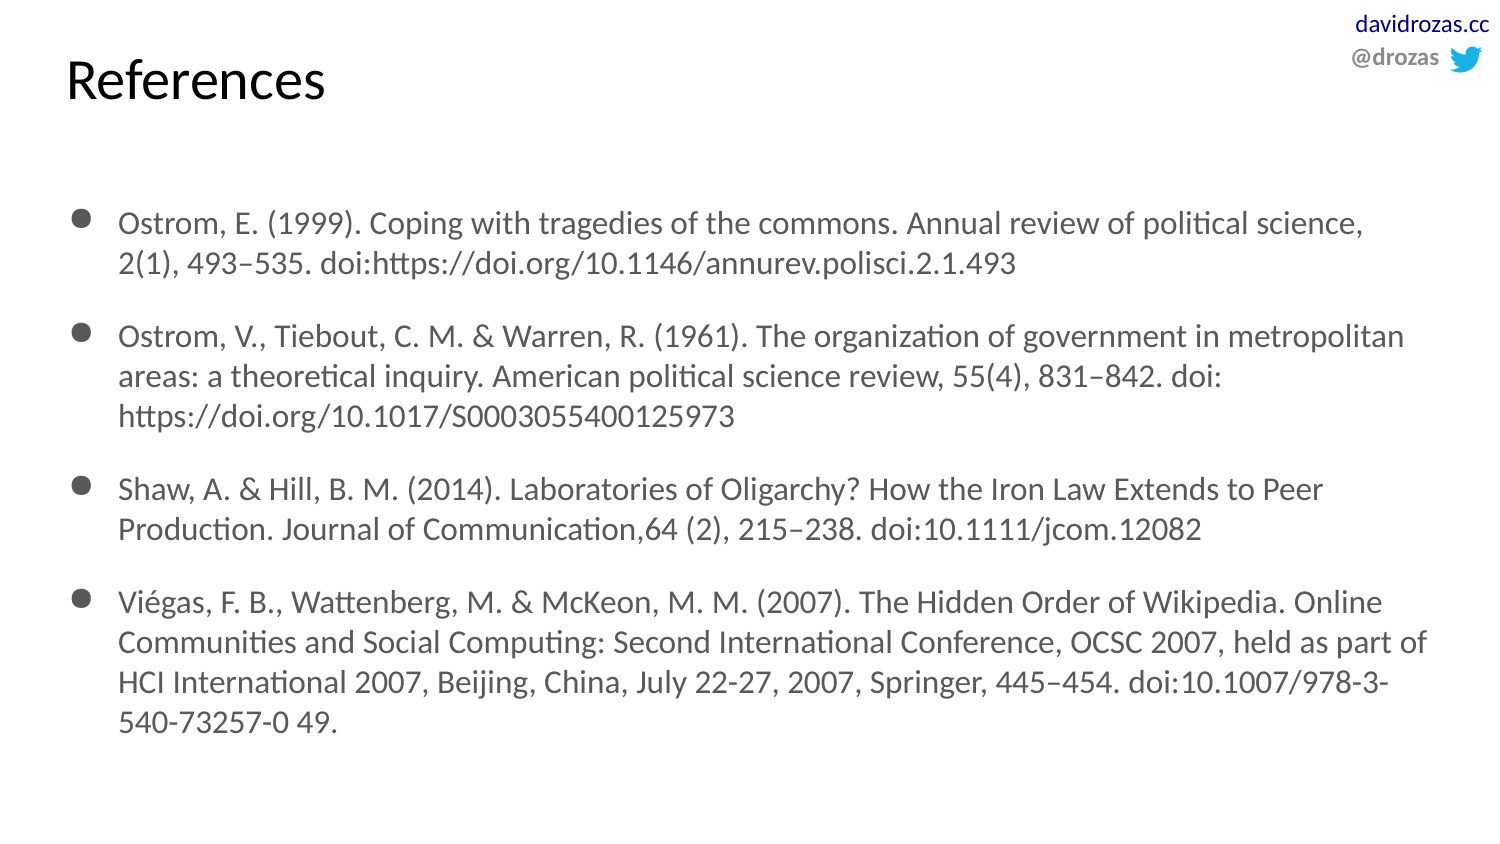

davidrozas.cc
@drozas
References
# Ostrom, E. (1999). Coping with tragedies of the commons. Annual review of political science, 2(1), 493–535. doi:https://doi.org/10.1146/annurev.polisci.2.1.493
Ostrom, V., Tiebout, C. M. & Warren, R. (1961). The organization of government in metropolitan areas: a theoretical inquiry. American political science review, 55(4), 831–842. doi:https://doi.org/10.1017/S0003055400125973
Shaw, A. & Hill, B. M. (2014). Laboratories of Oligarchy? How the Iron Law Extends to Peer Production. Journal of Communication,64 (2), 215–238. doi:10.1111/jcom.12082
Viégas, F. B., Wattenberg, M. & McKeon, M. M. (2007). The Hidden Order of Wikipedia. Online Communities and Social Computing: Second International Conference, OCSC 2007, held as part of HCI International 2007, Beijing, China, July 22-27, 2007, Springer, 445–454. doi:10.1007/978-3-540-73257-0 49.